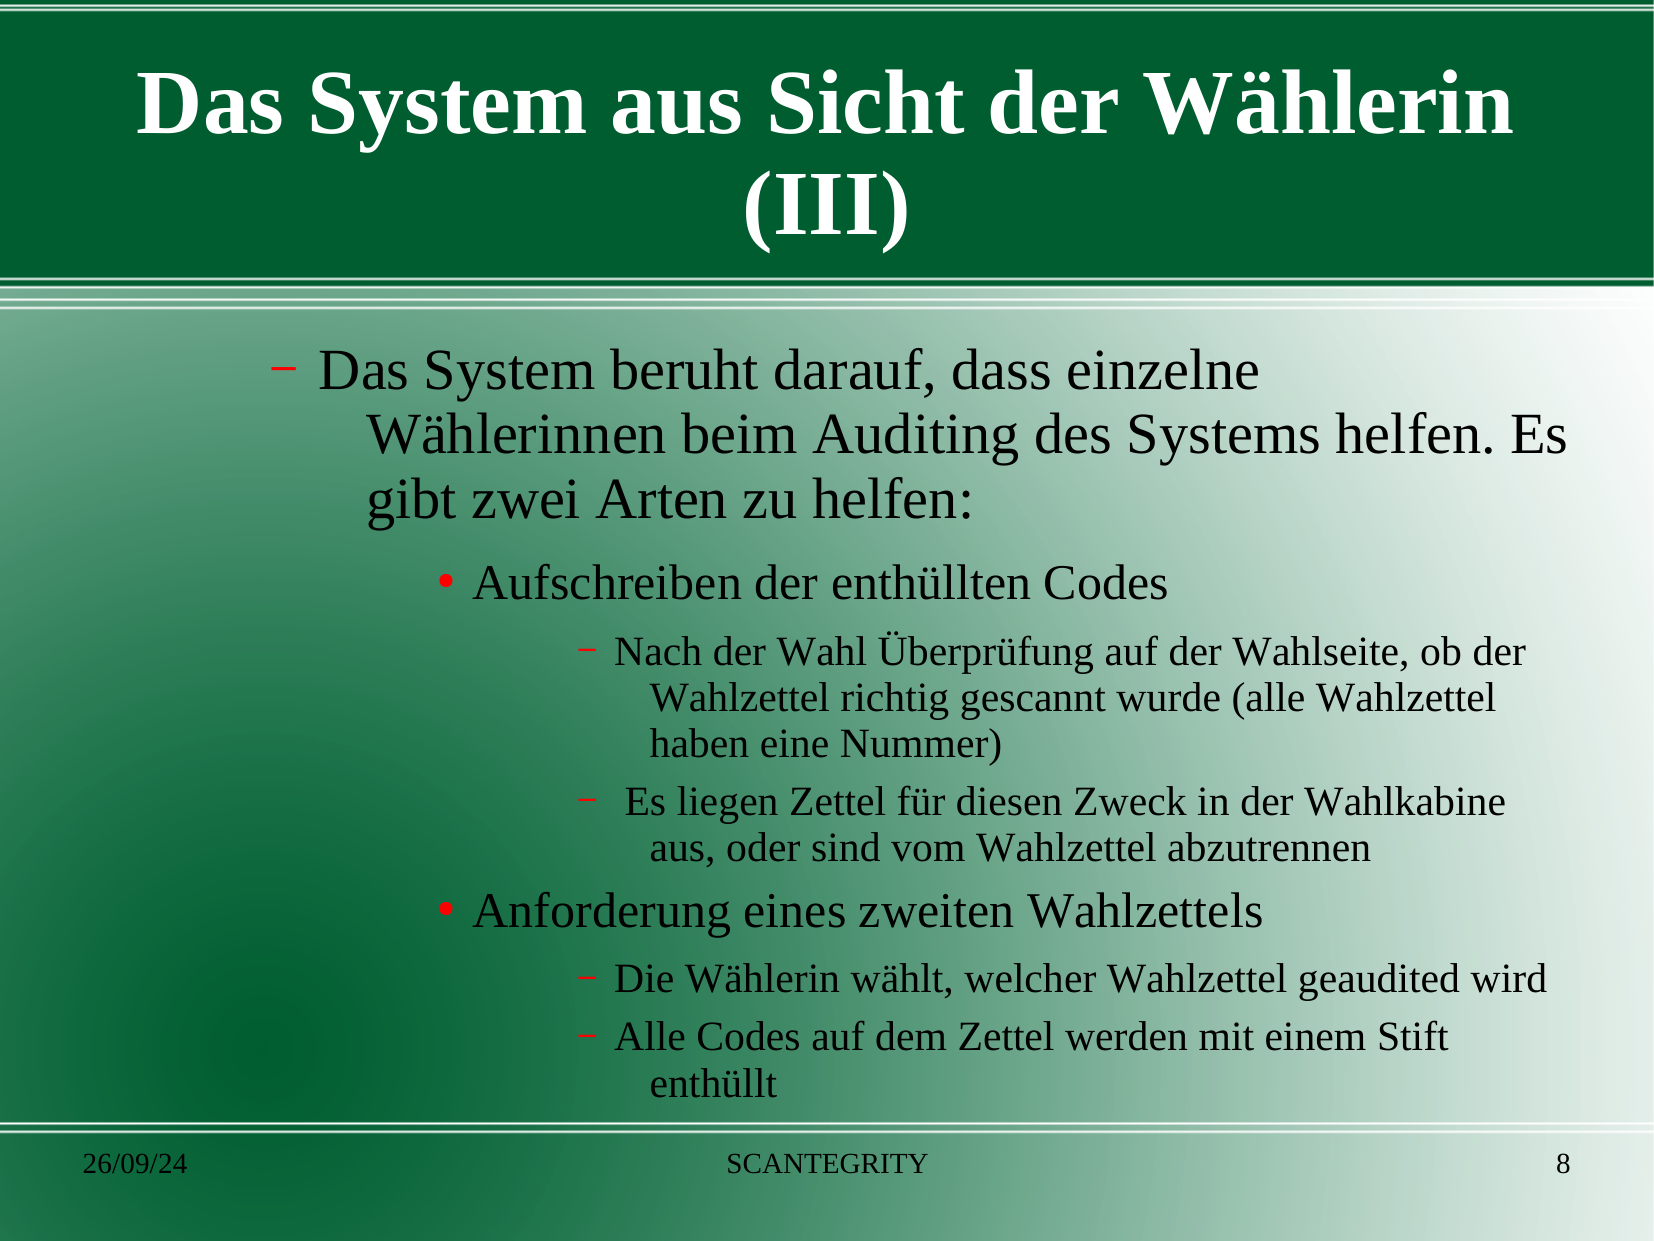

# Das System aus Sicht der Wählerin (III)
Das System beruht darauf, dass einzelne Wählerinnen beim Auditing des Systems helfen. Es gibt zwei Arten zu helfen:
Aufschreiben der enthüllten Codes
Nach der Wahl Überprüfung auf der Wahlseite, ob der Wahlzettel richtig gescannt wurde (alle Wahlzettel haben eine Nummer)
 Es liegen Zettel für diesen Zweck in der Wahlkabine aus, oder sind vom Wahlzettel abzutrennen
Anforderung eines zweiten Wahlzettels
Die Wählerin wählt, welcher Wahlzettel geaudited wird
Alle Codes auf dem Zettel werden mit einem Stift enthüllt
SCANTEGRITY
8